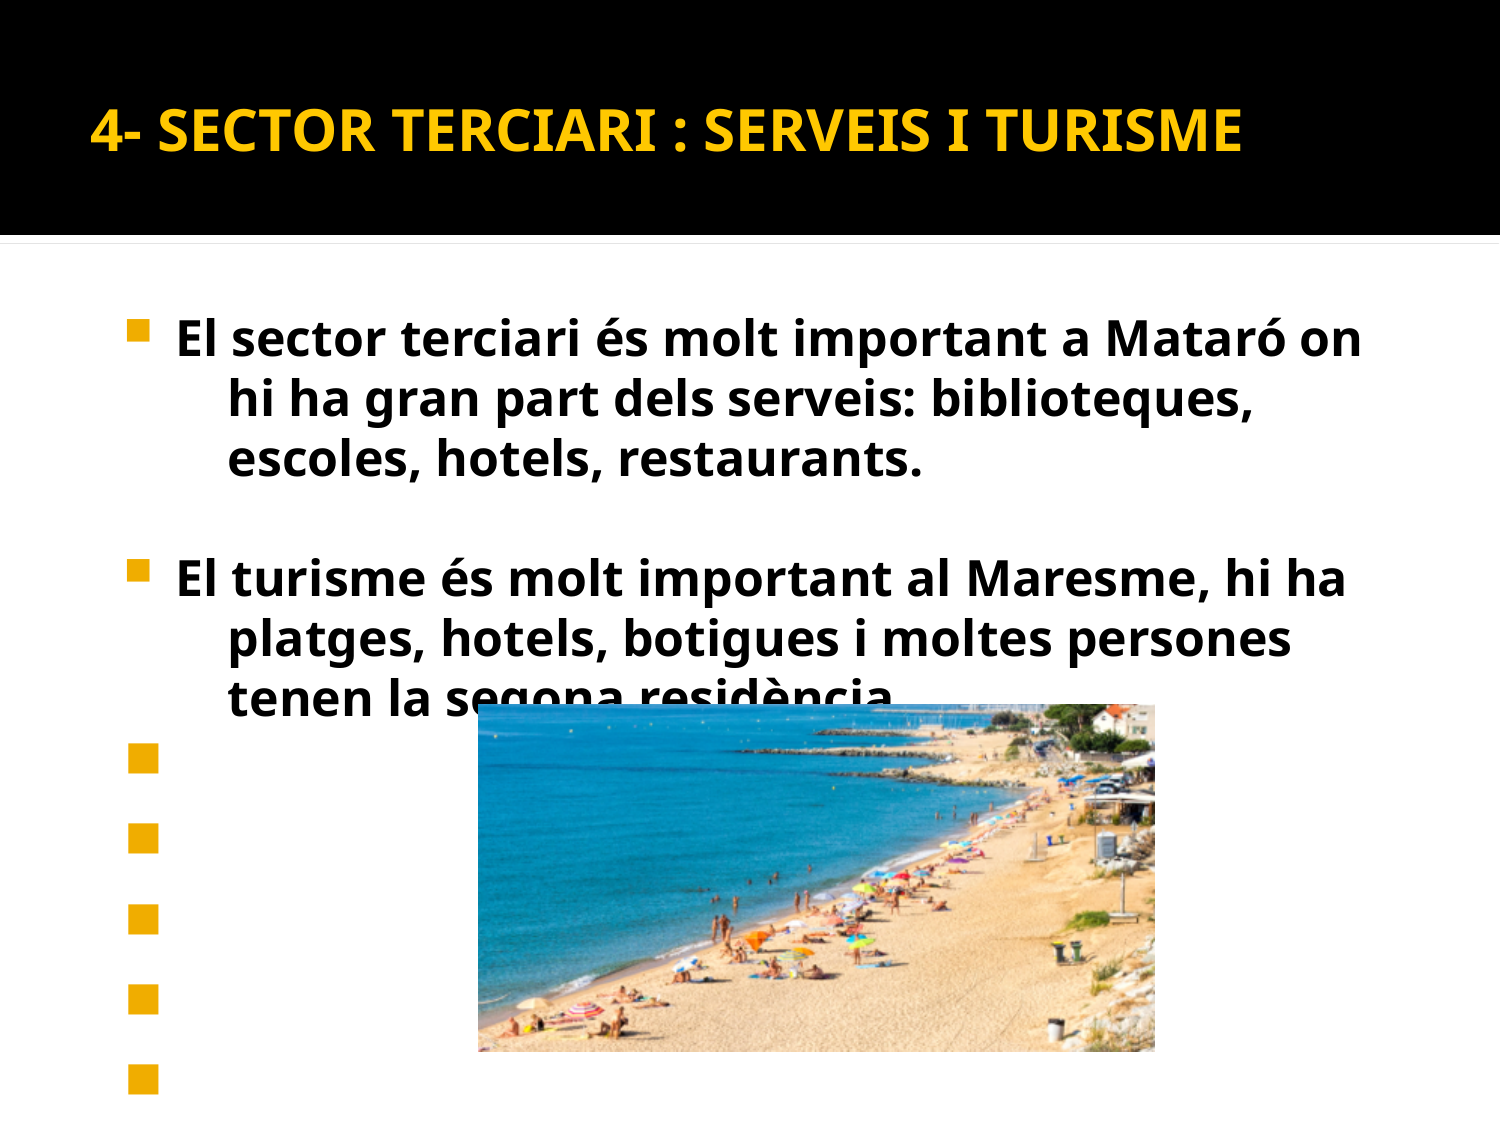

# 4- SECTOR TERCIARI : SERVEIS I TURISME
El sector terciari és molt important a Mataró on hi ha gran part dels serveis: biblioteques, escoles, hotels, restaurants.
El turisme és molt important al Maresme, hi ha platges, hotels, botigues i moltes persones tenen la segona residència.